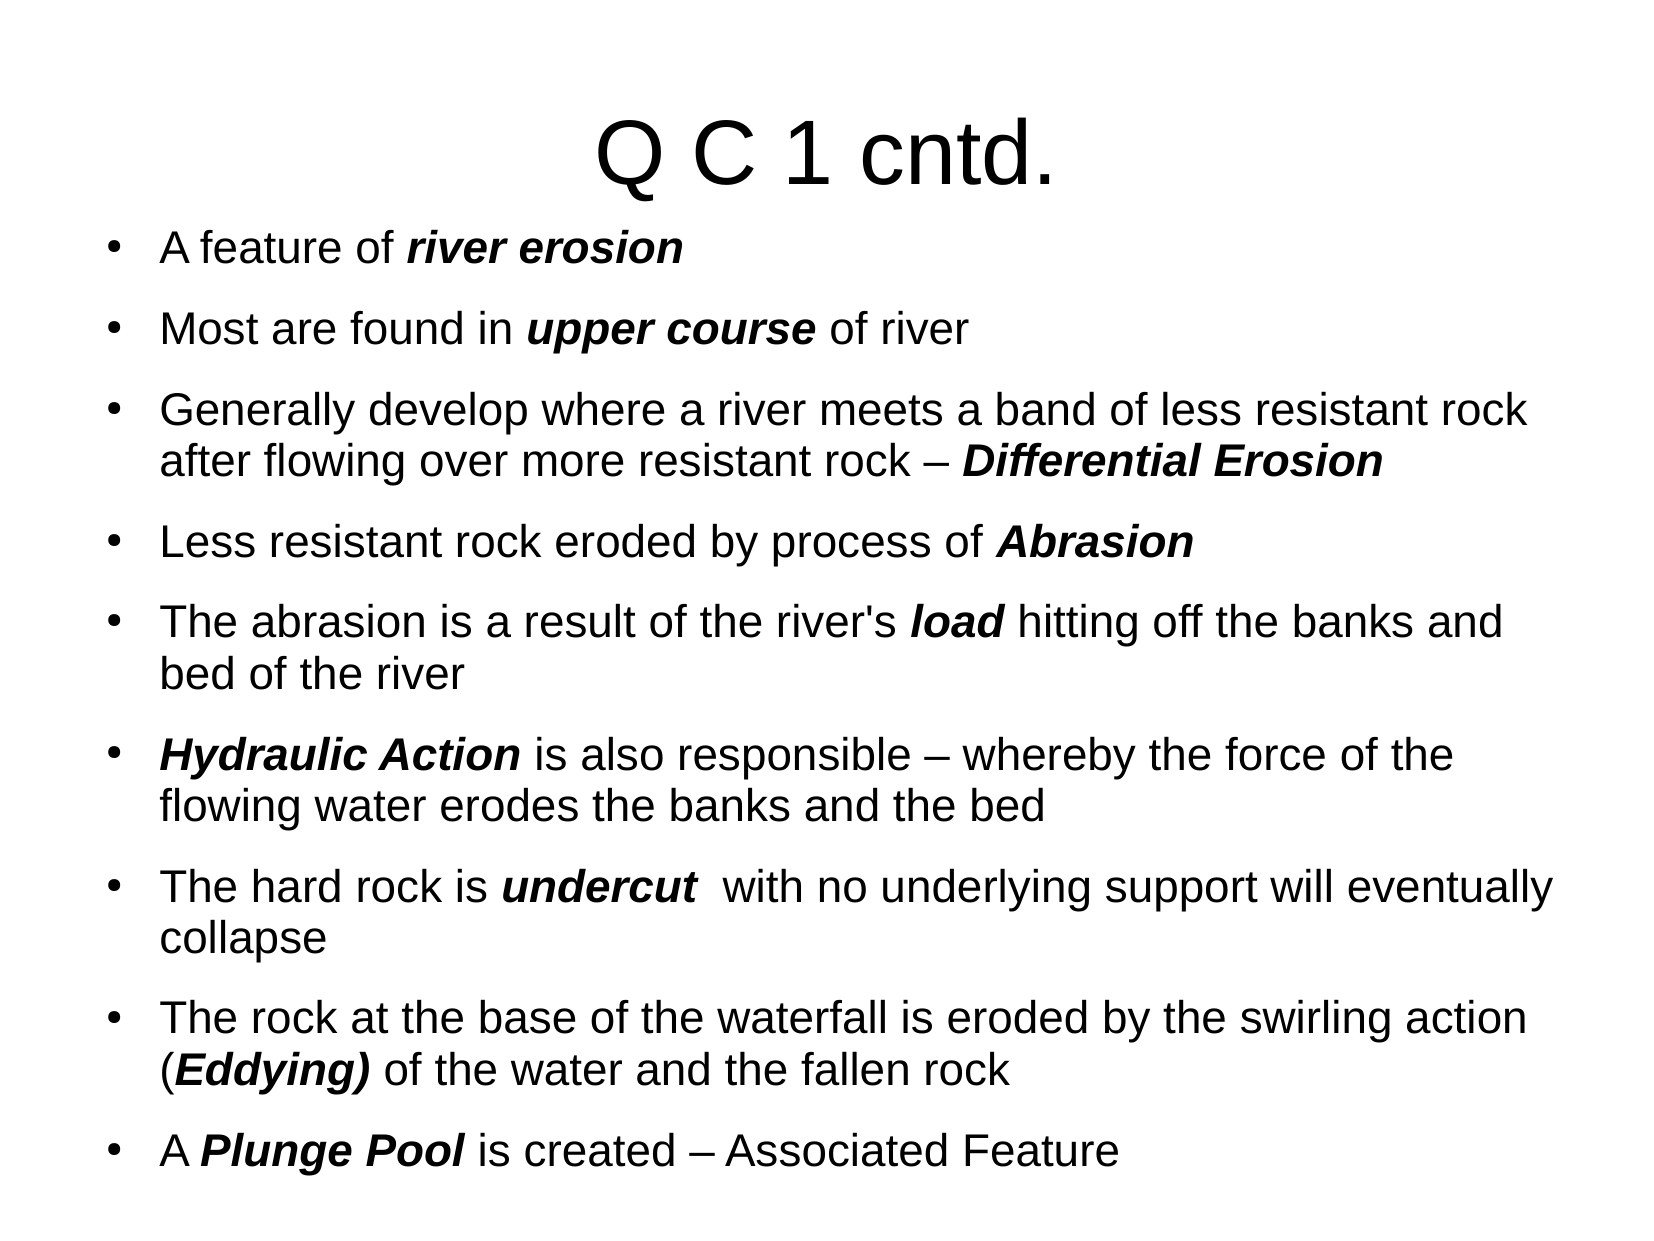

# Q C 1 cntd.
A feature of river erosion
Most are found in upper course of river
Generally develop where a river meets a band of less resistant rock after flowing over more resistant rock – Differential Erosion
Less resistant rock eroded by process of Abrasion
The abrasion is a result of the river's load hitting off the banks and bed of the river
Hydraulic Action is also responsible – whereby the force of the flowing water erodes the banks and the bed
The hard rock is undercut with no underlying support will eventually collapse
The rock at the base of the waterfall is eroded by the swirling action (Eddying) of the water and the fallen rock
A Plunge Pool is created – Associated Feature